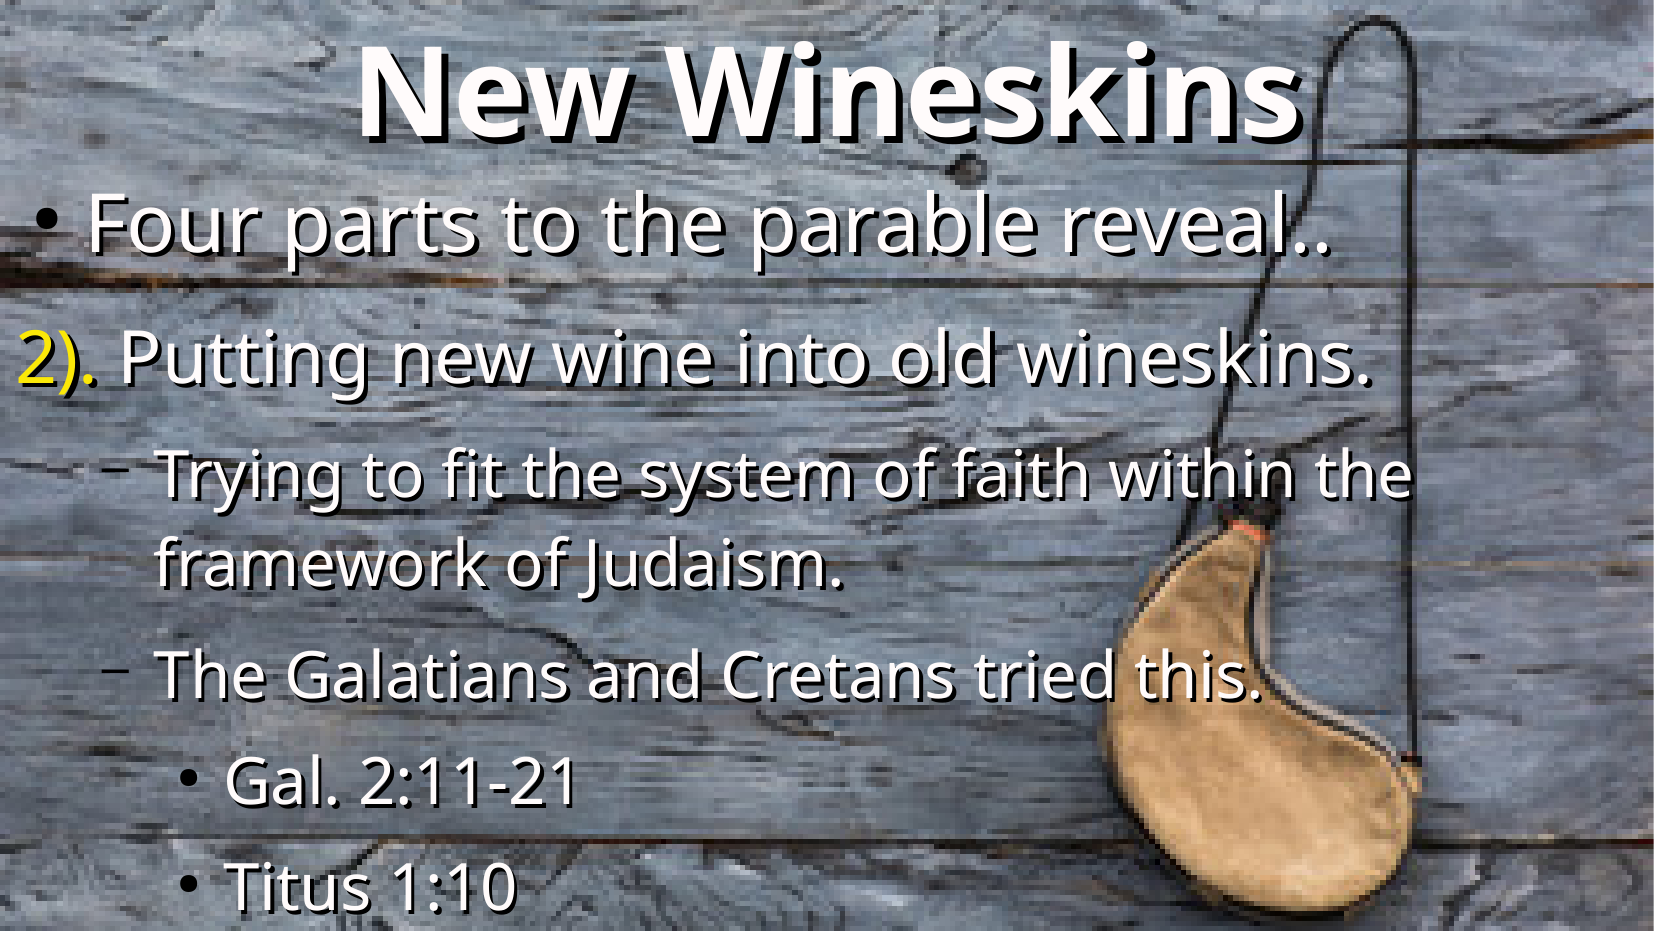

# New Wineskins
Four parts to the parable reveal..
2). Putting new wine into old wineskins.
Trying to fit the system of faith within the framework of Judaism.
The Galatians and Cretans tried this.
Gal. 2:11-21
Titus 1:10